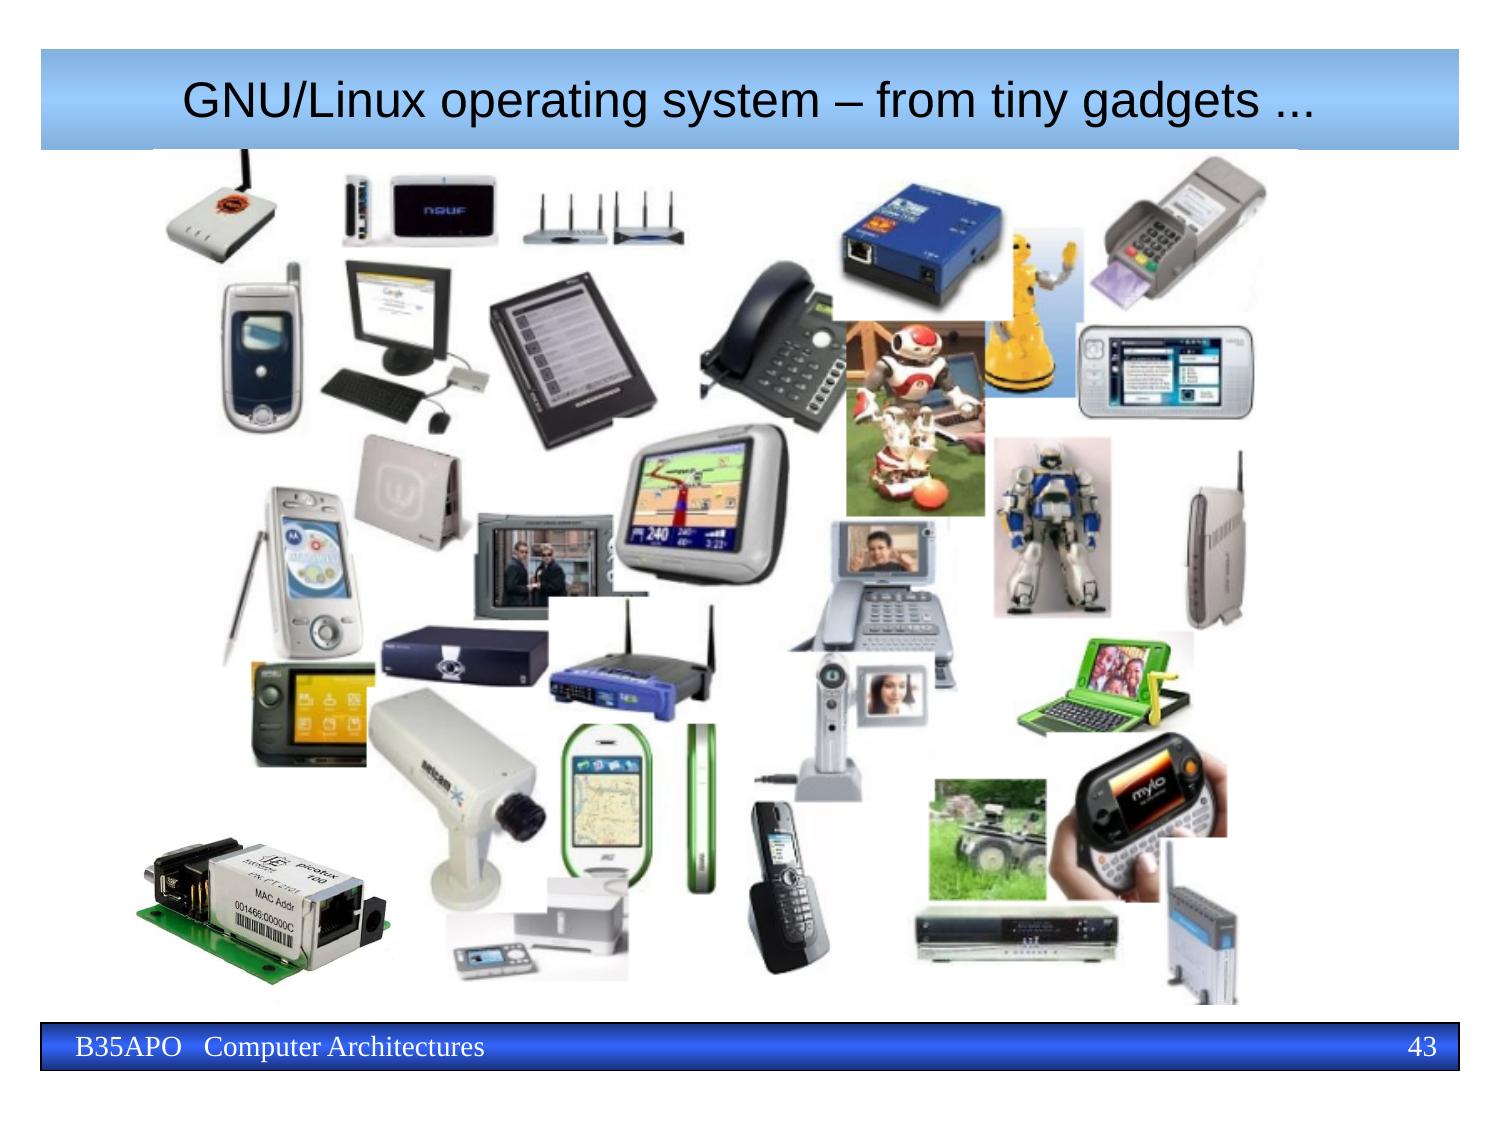

# GNU/Linux operating system – from tiny gadgets ...
B35APO Computer Architectures
43